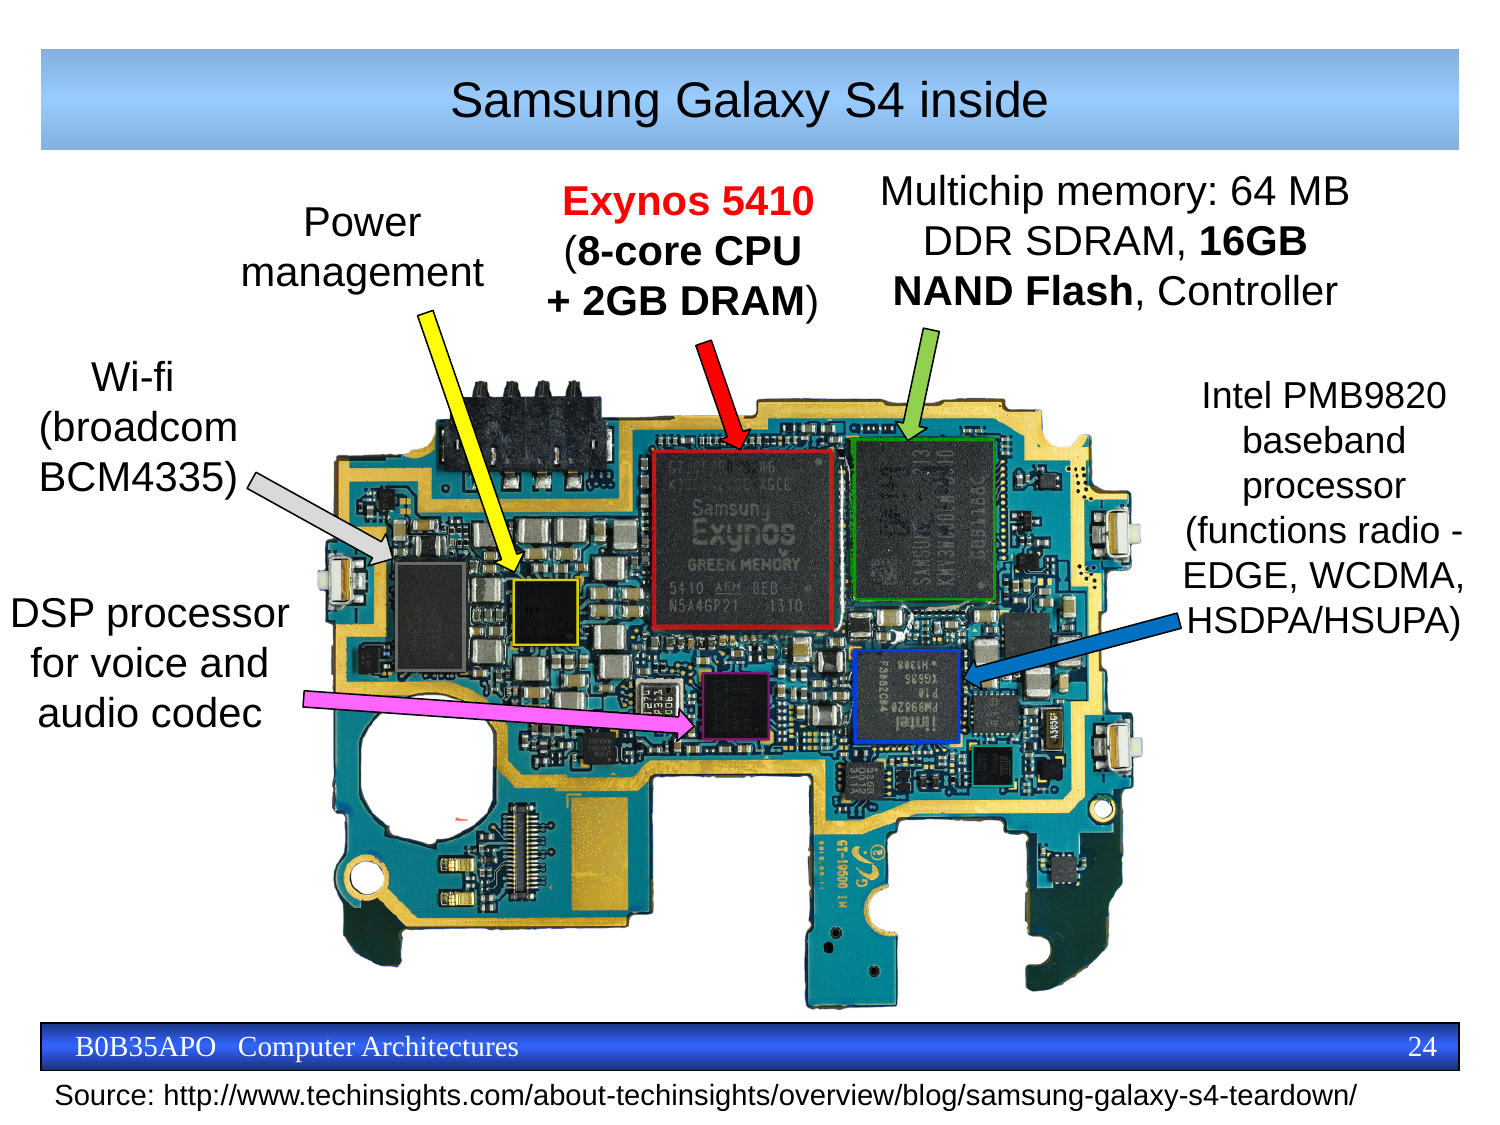

# Samsung Galaxy S4 inside
Multichip memory: 64 MB DDR SDRAM, 16GB NAND Flash, Controller
Exynos 5410
(8-core CPU
+ 2GB DRAM)
Power management
Wi-fi
(broadcom BCM4335)
Intel PMB9820 baseband processor (functions radio - EDGE, WCDMA, HSDPA/HSUPA)
DSP processor for voice and audio codec
B0B35APO Computer Architectures
24
Source: http://www.techinsights.com/about-techinsights/overview/blog/samsung-galaxy-s4-teardown/